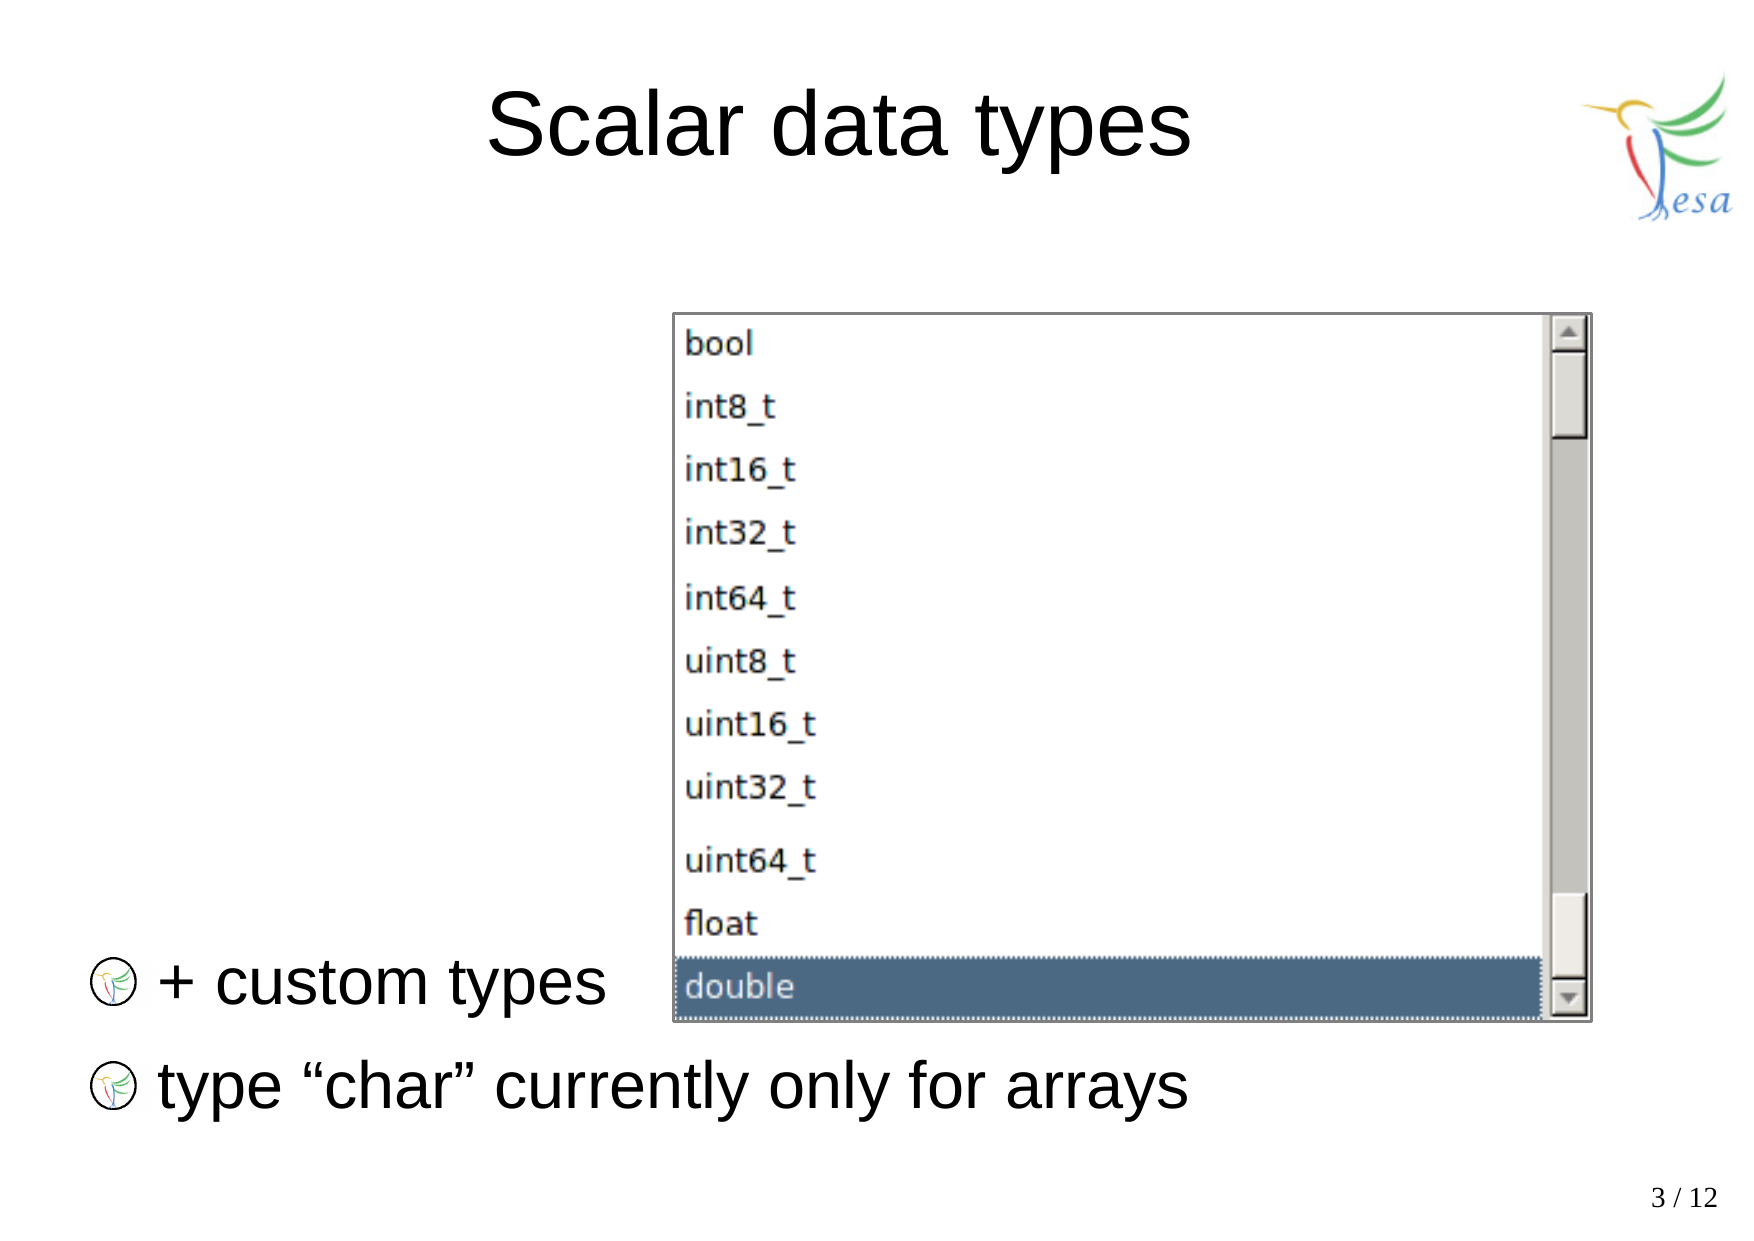

# Scalar data types
+ custom types
type “char” currently only for arrays
3